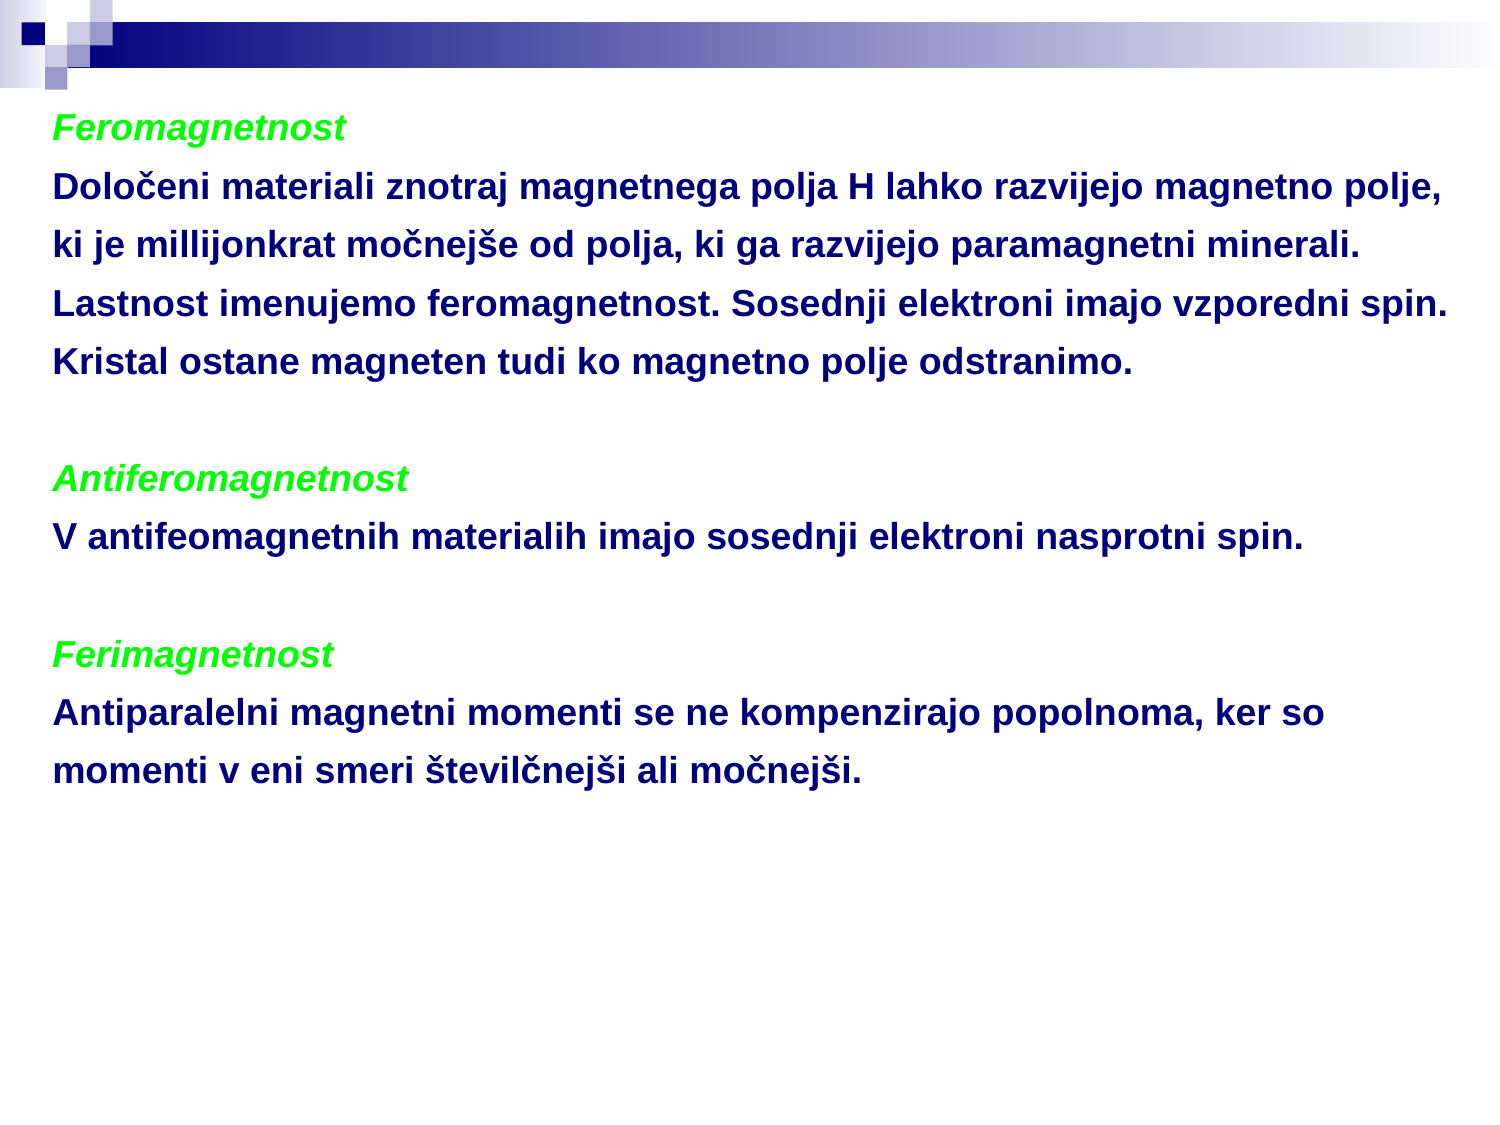

Feromagnetnost
Določeni materiali znotraj magnetnega polja H lahko razvijejo magnetno polje,
ki je millijonkrat močnejše od polja, ki ga razvijejo paramagnetni minerali.
Lastnost imenujemo feromagnetnost. Sosednji elektroni imajo vzporedni spin.
Kristal ostane magneten tudi ko magnetno polje odstranimo.
Antiferomagnetnost
V antifeomagnetnih materialih imajo sosednji elektroni nasprotni spin.
Ferimagnetnost
Antiparalelni magnetni momenti se ne kompenzirajo popolnoma, ker so
momenti v eni smeri številčnejši ali močnejši.